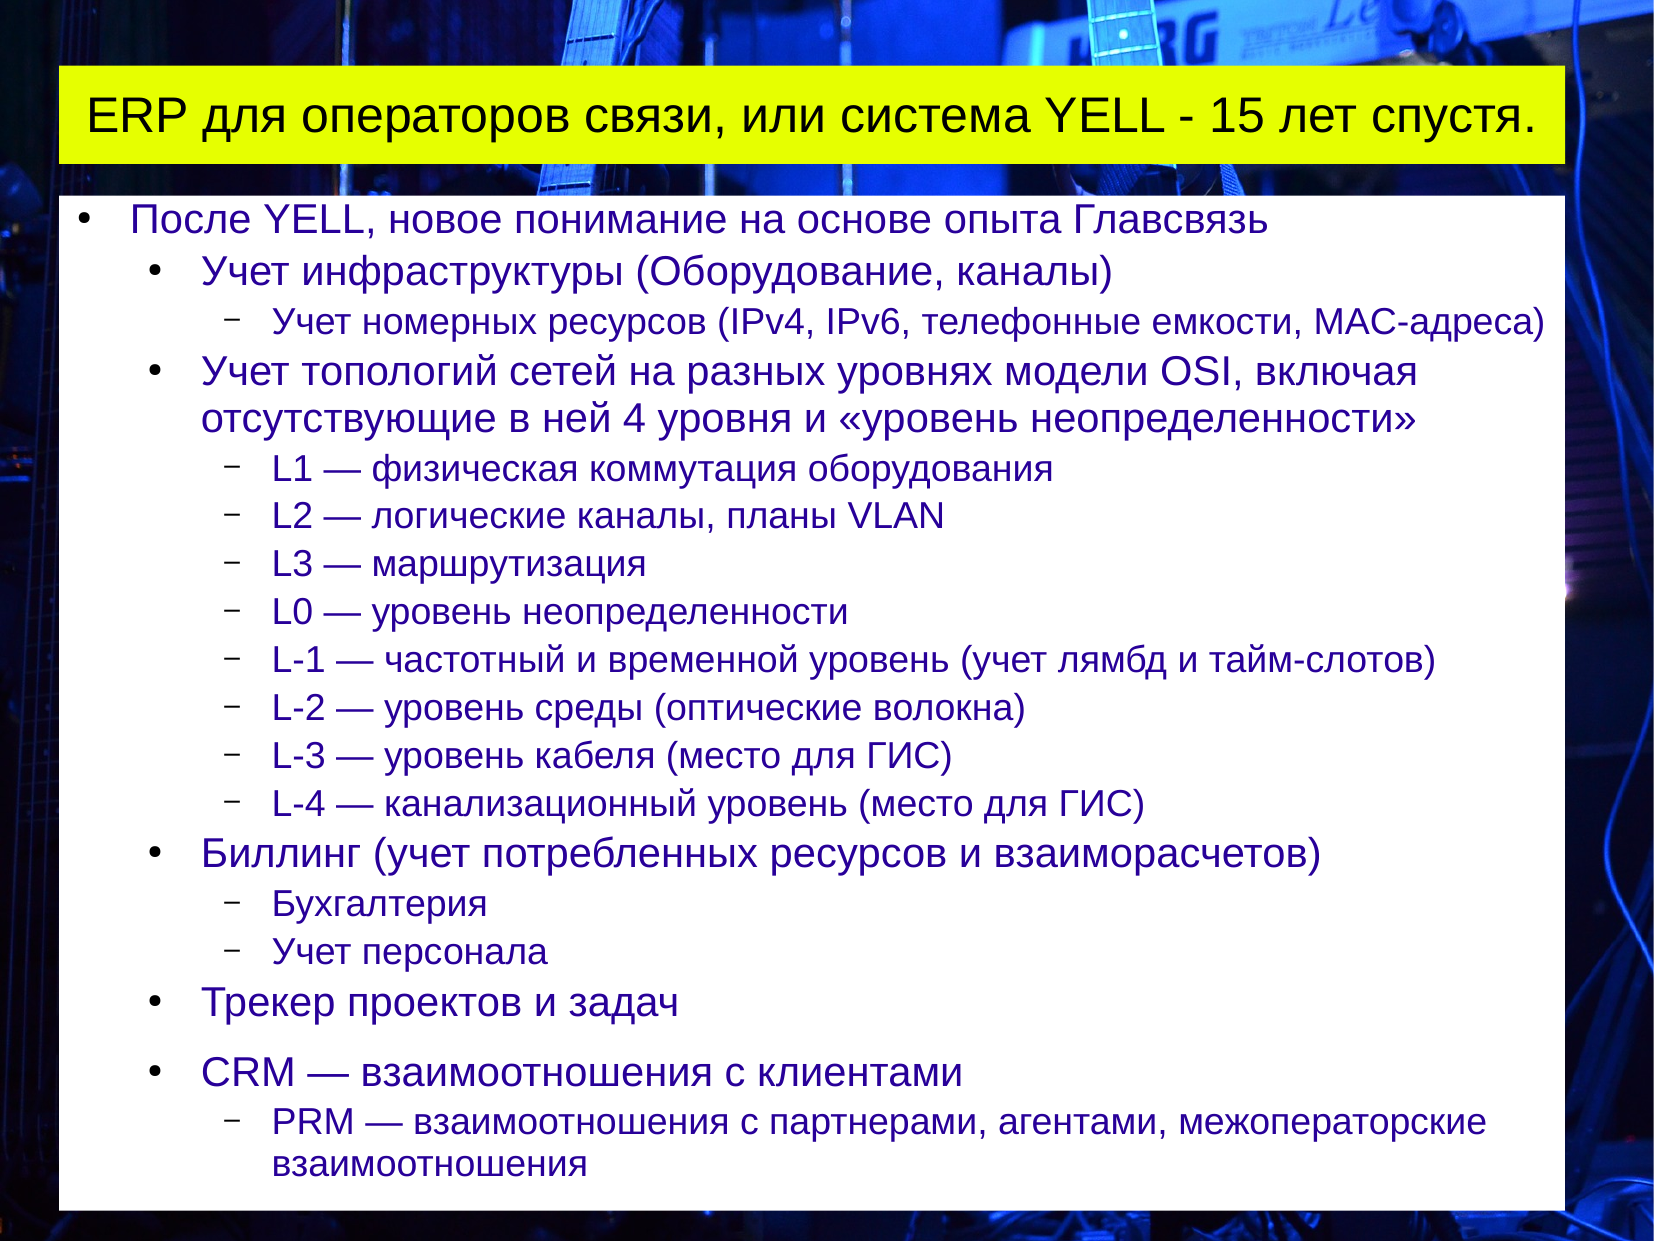

# ERP для операторов связи, или система YELL - 15 лет спустя.
После YELL, новое понимание на основе опыта Главсвязь
Учет инфраструктуры (Оборудование, каналы)
Учет номерных ресурсов (IPv4, IPv6, телефонные емкости, MAC-адреса)
Учет топологий сетей на разных уровнях модели OSI, включая отсутствующие в ней 4 уровня и «уровень неопределенности»
L1 — физическая коммутация оборудования
L2 — логические каналы, планы VLAN
L3 — маршрутизация
L0 — уровень неопределенности
L-1 — частотный и временной уровень (учет лямбд и тайм-слотов)
L-2 — уровень среды (оптические волокна)
L-3 — уровень кабеля (место для ГИС)
L-4 — канализационный уровень (место для ГИС)
Биллинг (учет потребленных ресурсов и взаиморасчетов)
Бухгалтерия
Учет персонала
Трекер проектов и задач
CRM — взаимоотношения с клиентами
PRM — взаимоотношения с партнерами, агентами, межоператорские взаимоотношения